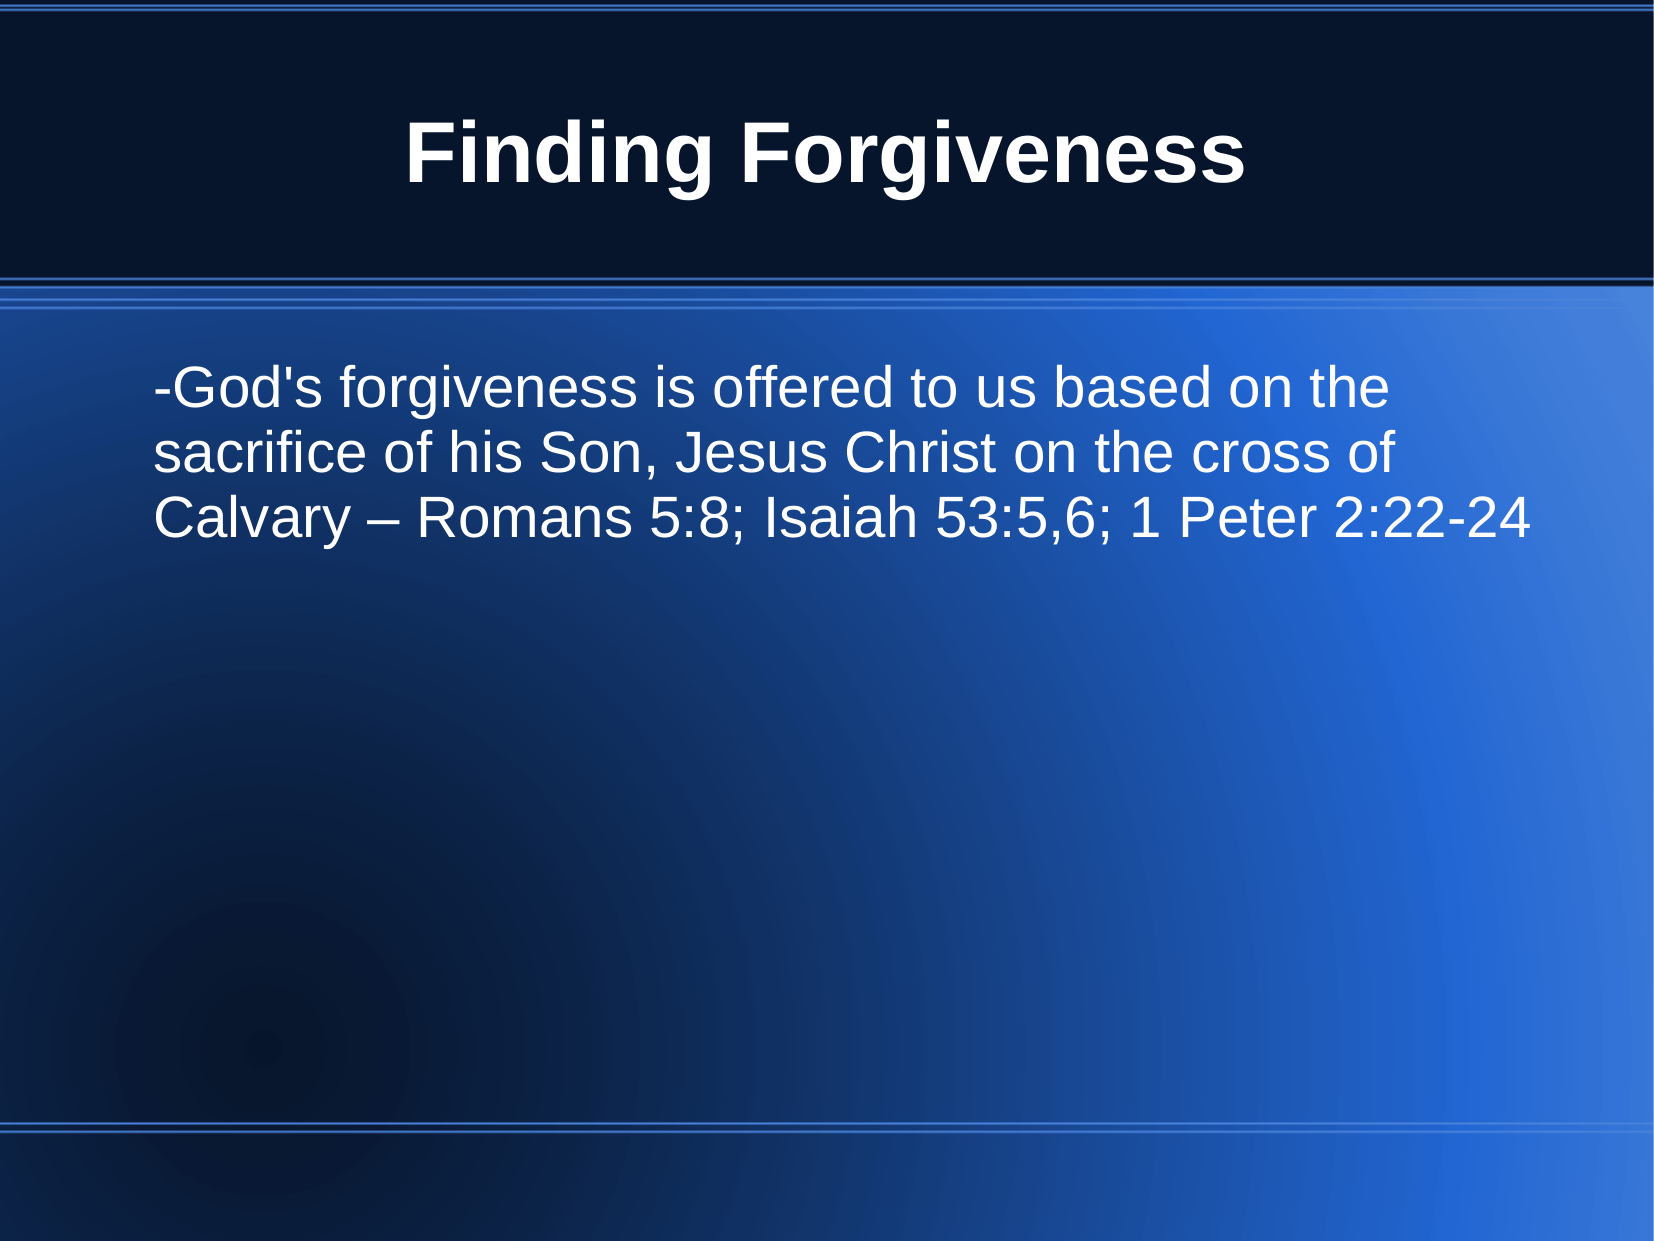

# Finding Forgiveness
-God's forgiveness is offered to us based on the sacrifice of his Son, Jesus Christ on the cross of Calvary – Romans 5:8; Isaiah 53:5,6; 1 Peter 2:22-24